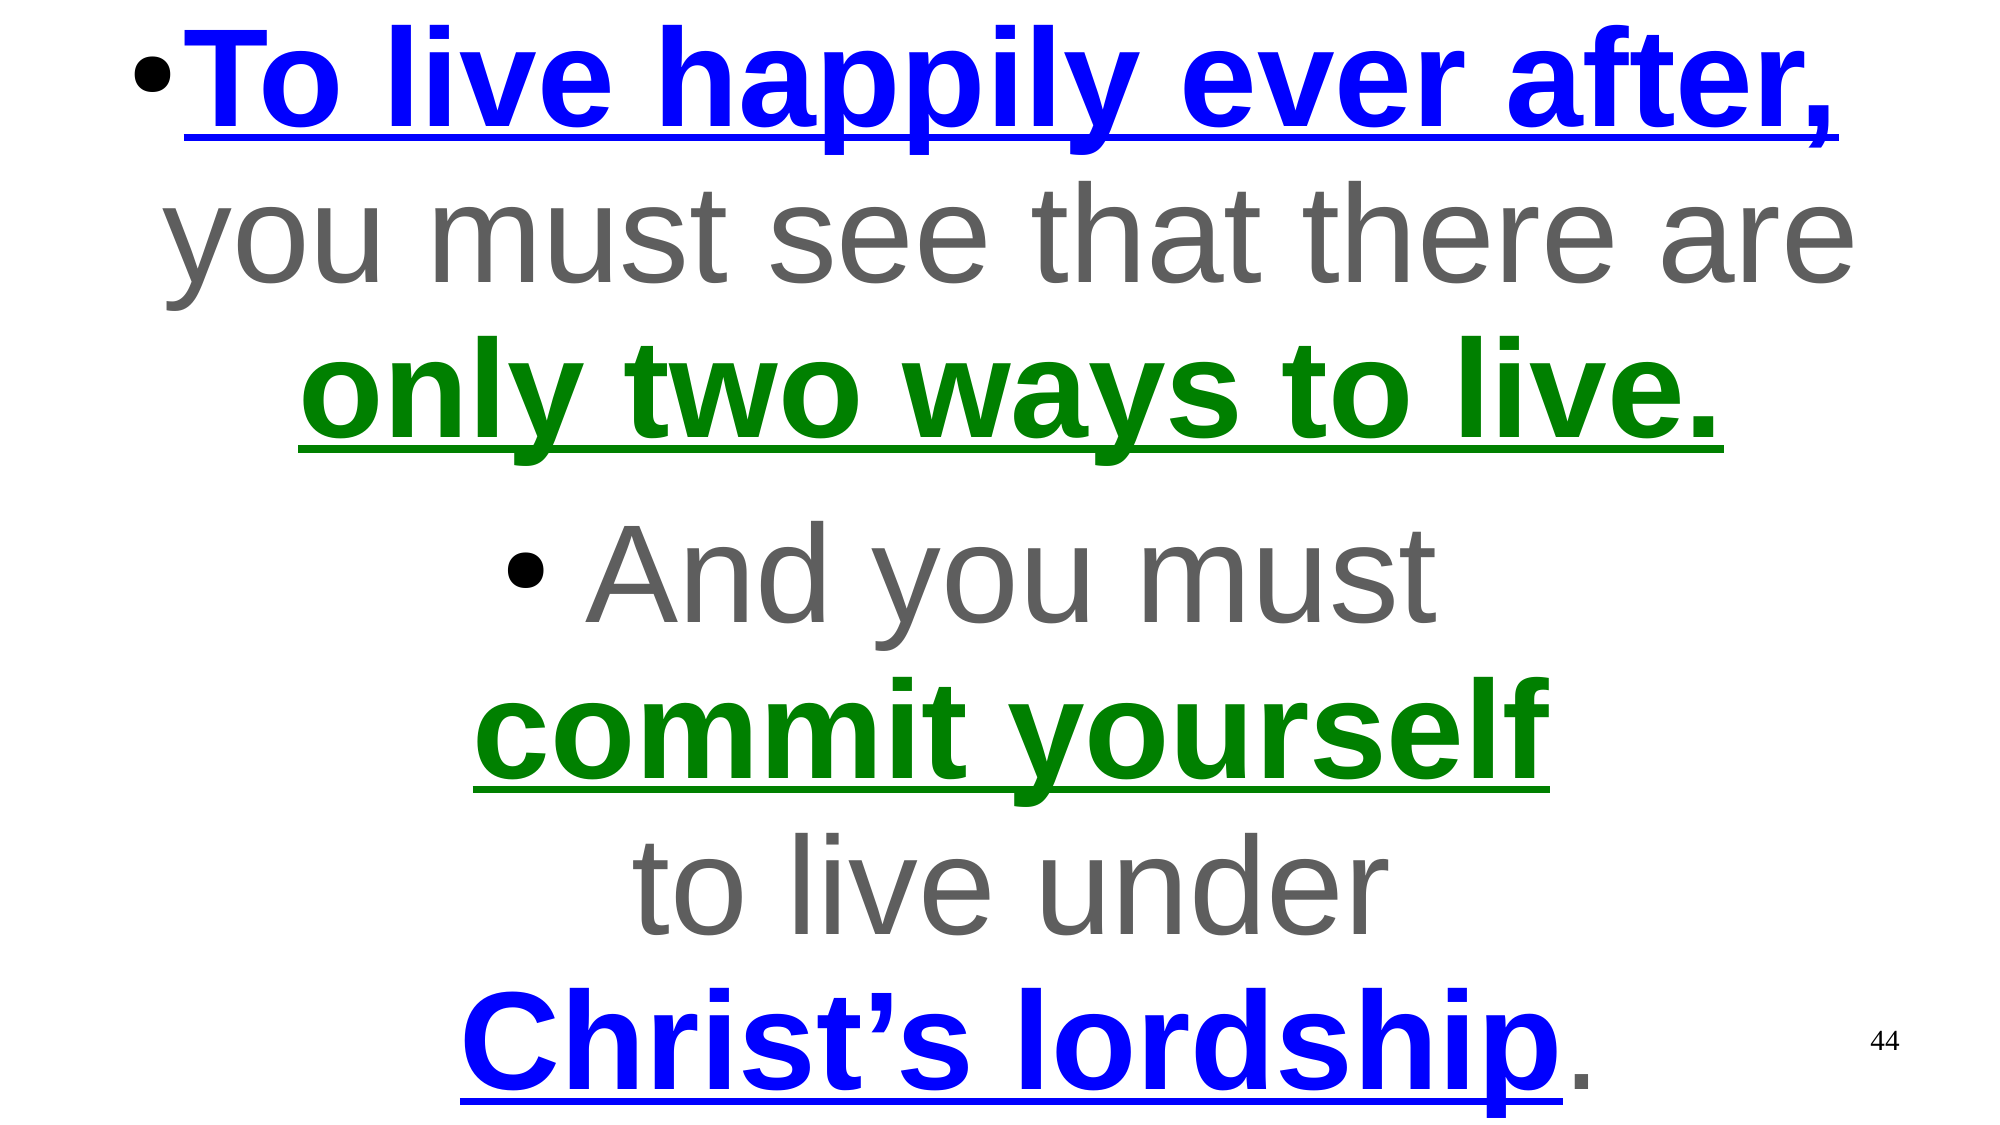

# To live happily ever after, you must see that there are only two ways to live.
And you must
commit yourself
to live under
Christ’s lordship.
44